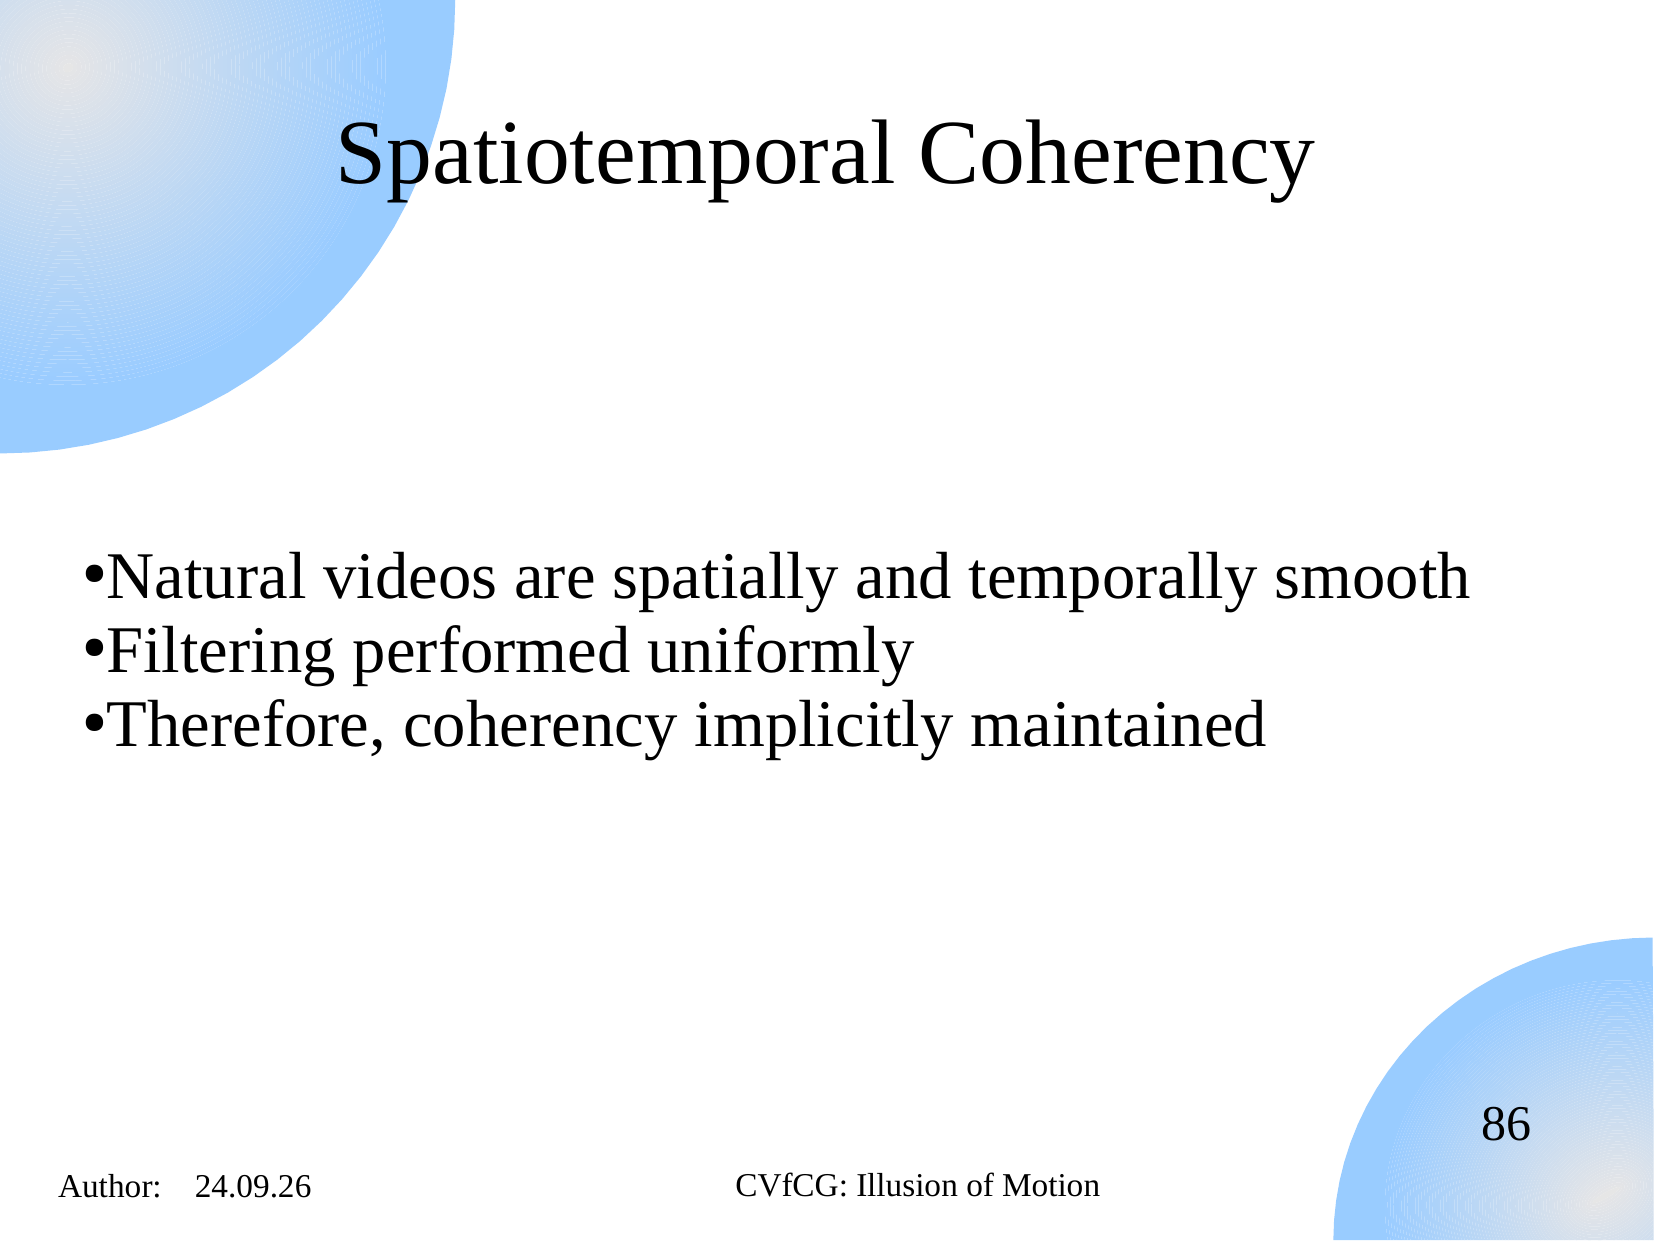

# Spatiotemporal Coherency
Natural videos are spatially and temporally smooth
Filtering performed uniformly
Therefore, coherency implicitly maintained
CVfCG: Illusion of Motion